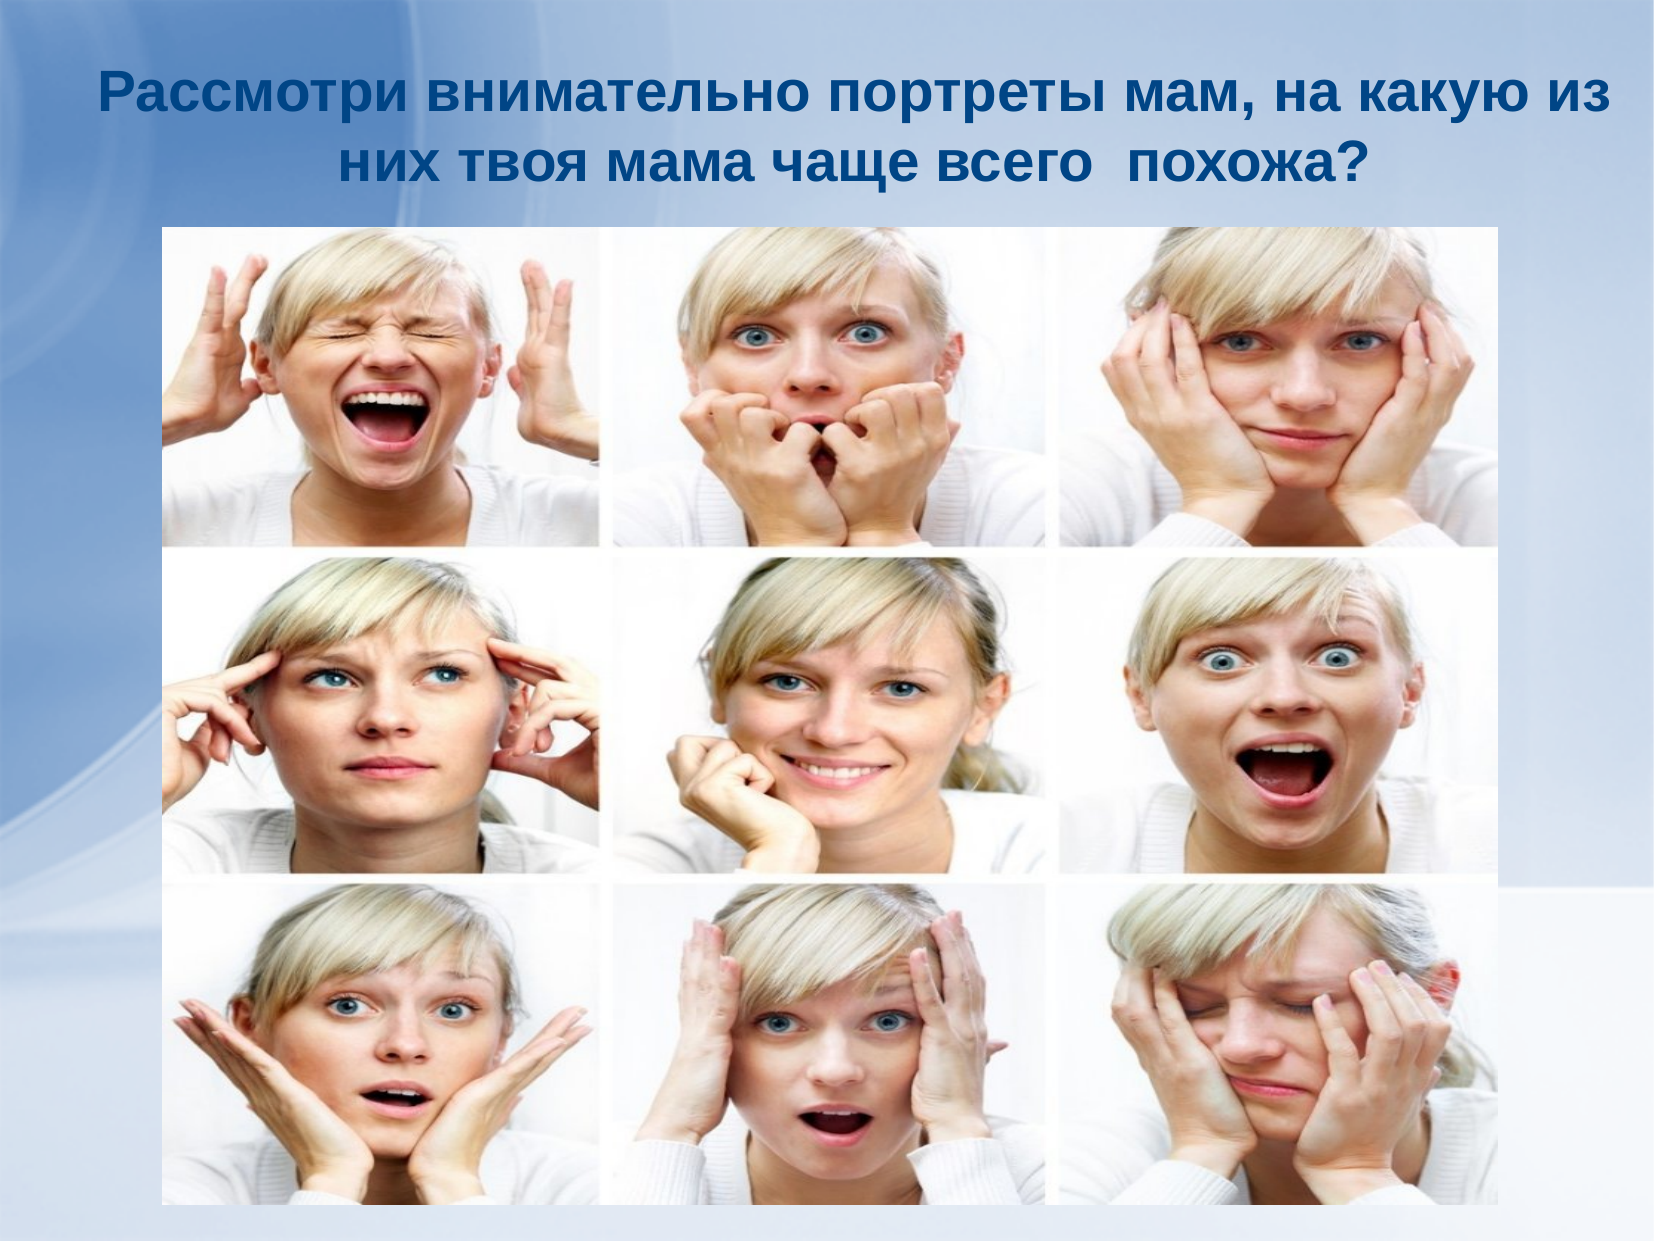

# Рассмотри внимательно портреты мам, на какую из них твоя мама чаще всего похожа?